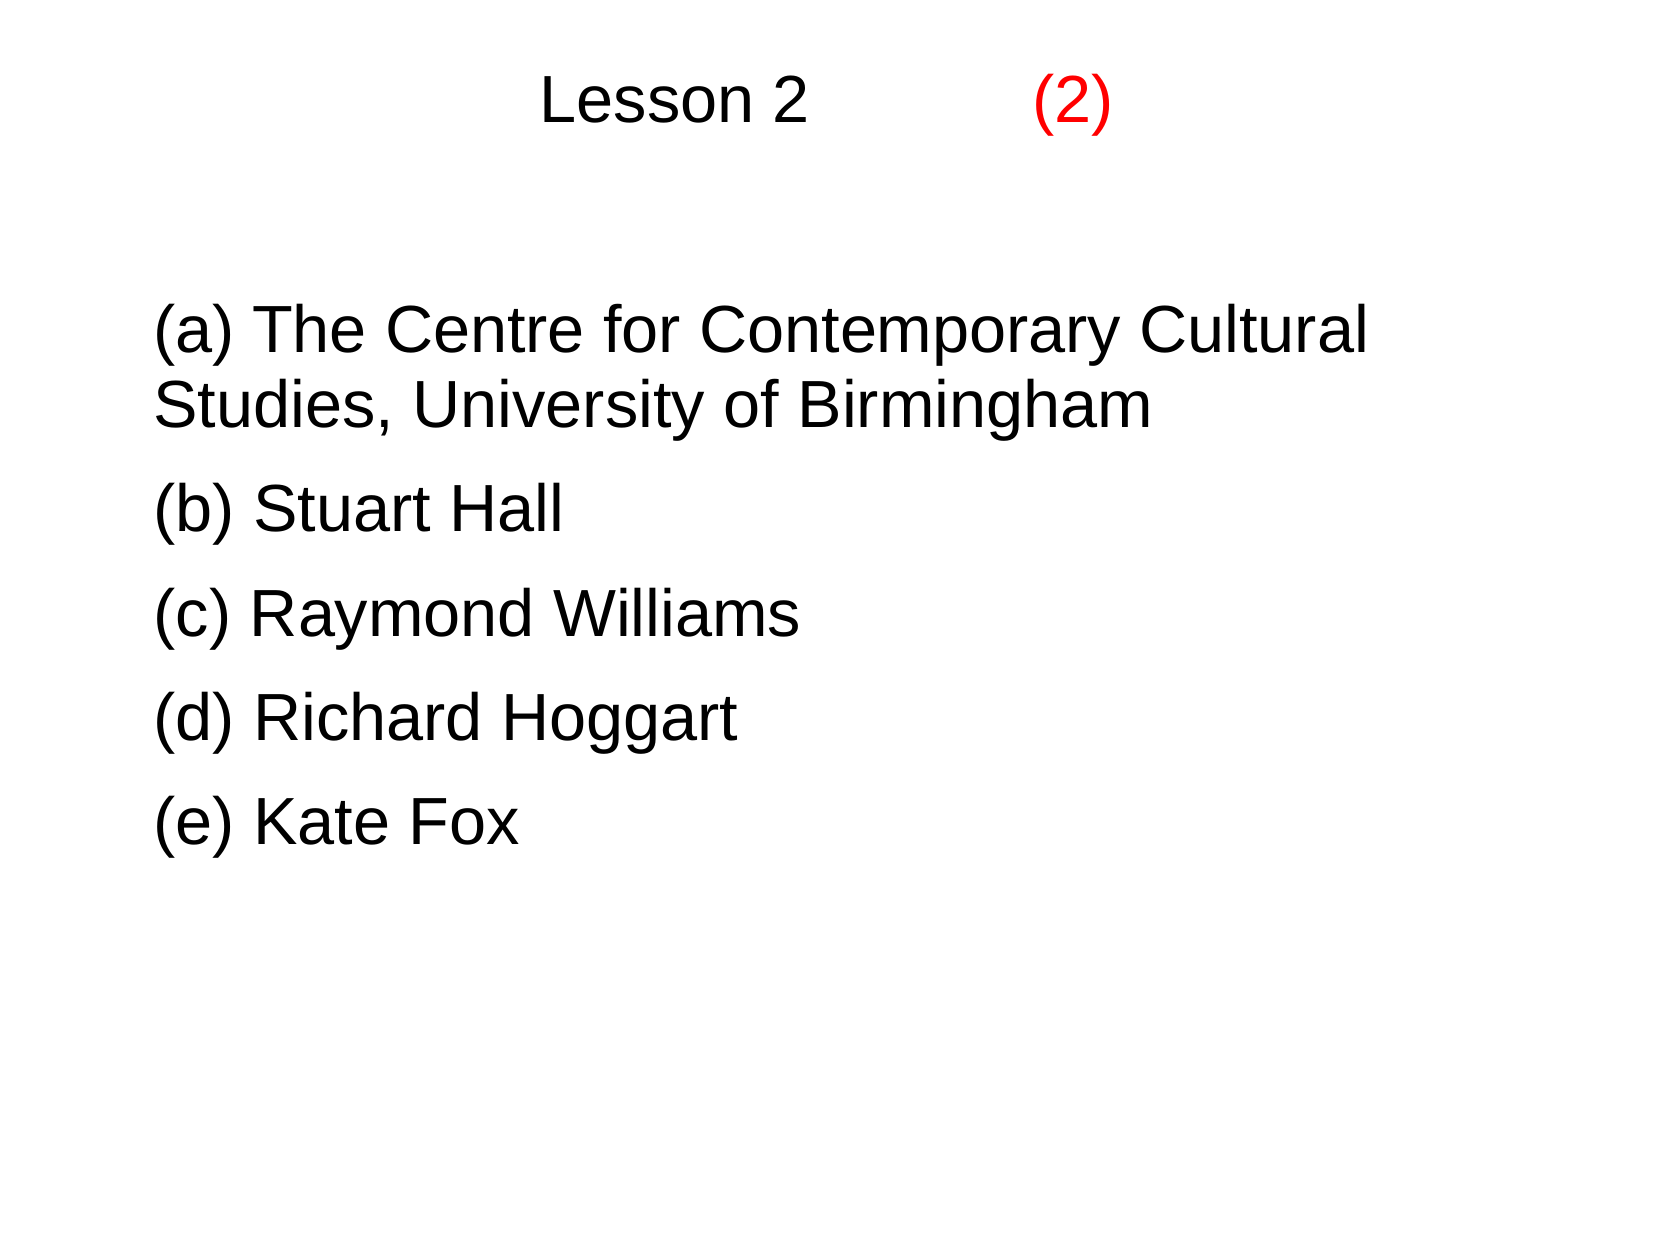

# Lesson 2 (2)
(a) The Centre for Contemporary Cultural Studies, University of Birmingham
(b) Stuart Hall
(c) Raymond Williams
(d) Richard Hoggart
(e) Kate Fox